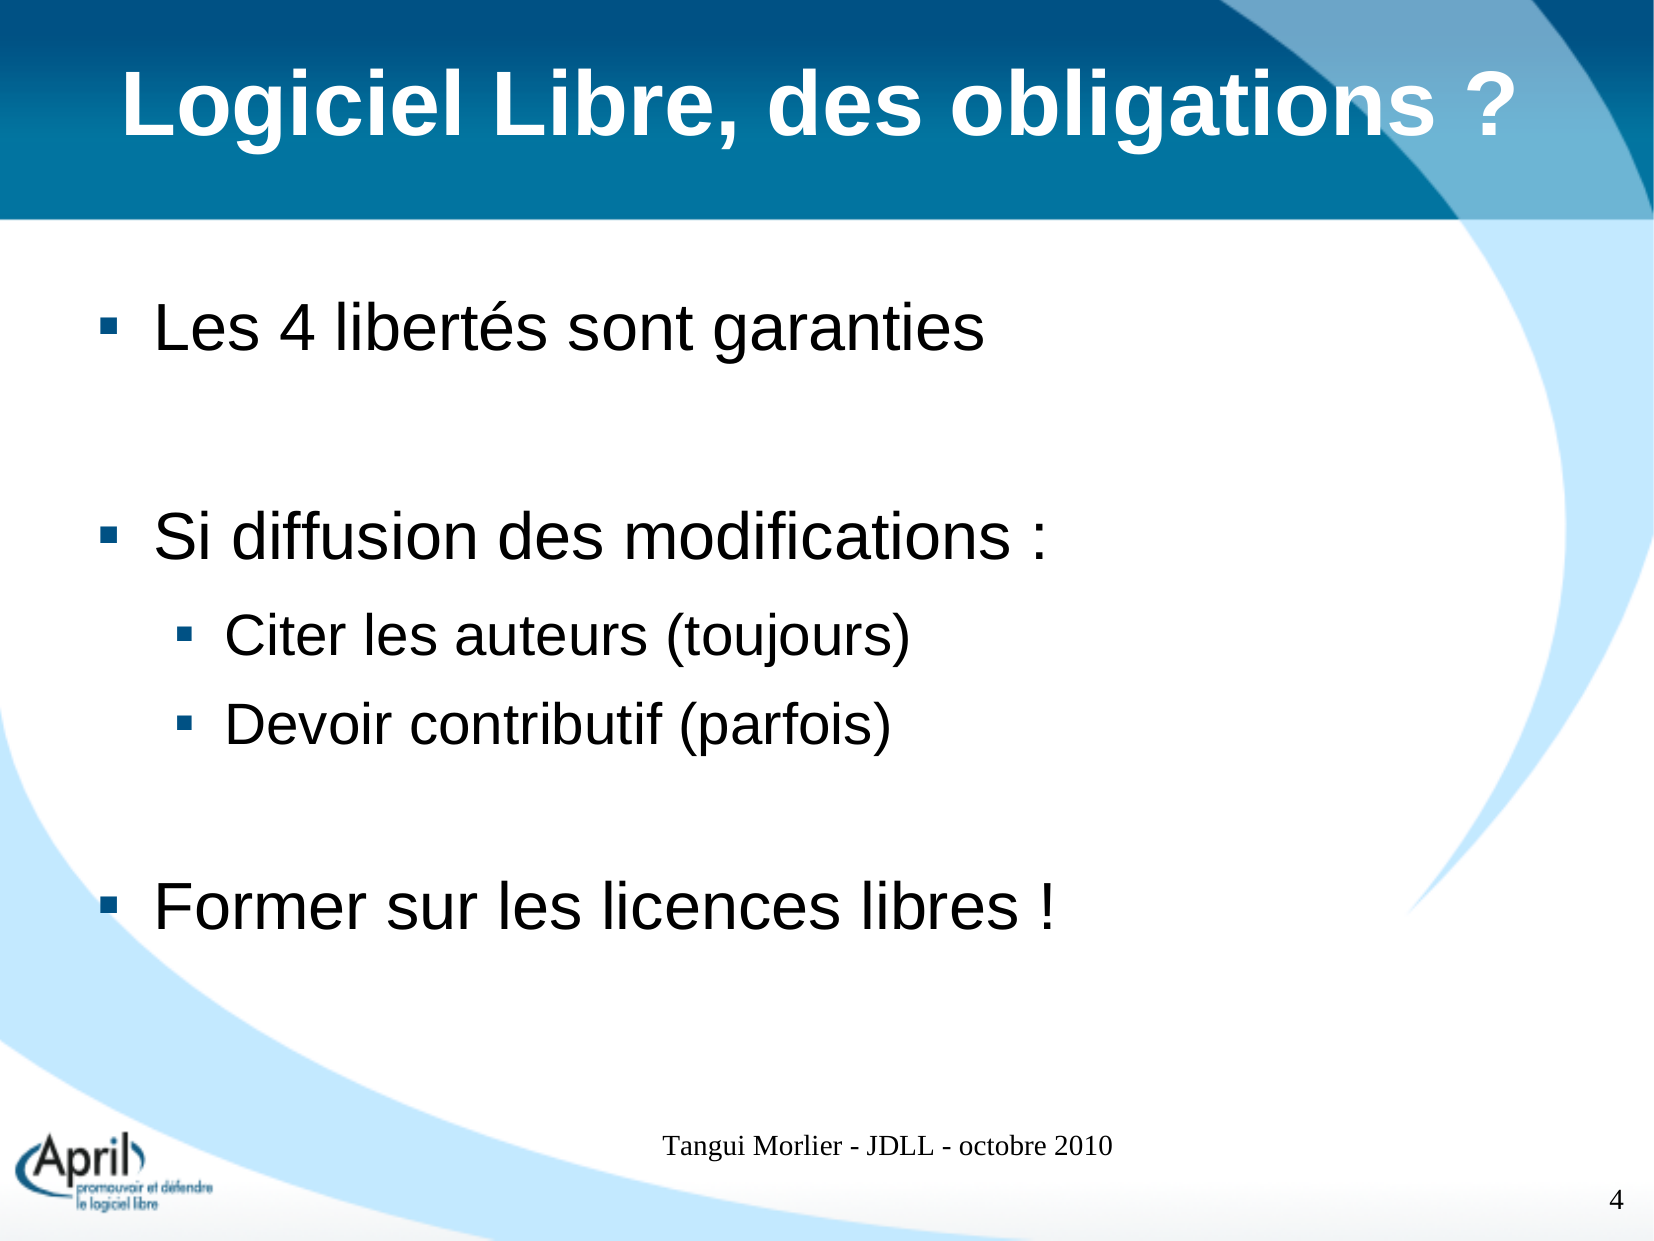

# Logiciel Libre, des obligations ?
Les 4 libertés sont garanties
Si diffusion des modifications :
Citer les auteurs (toujours)
Devoir contributif (parfois)
Former sur les licences libres !
Tangui Morlier - JDLL - octobre 2010
4